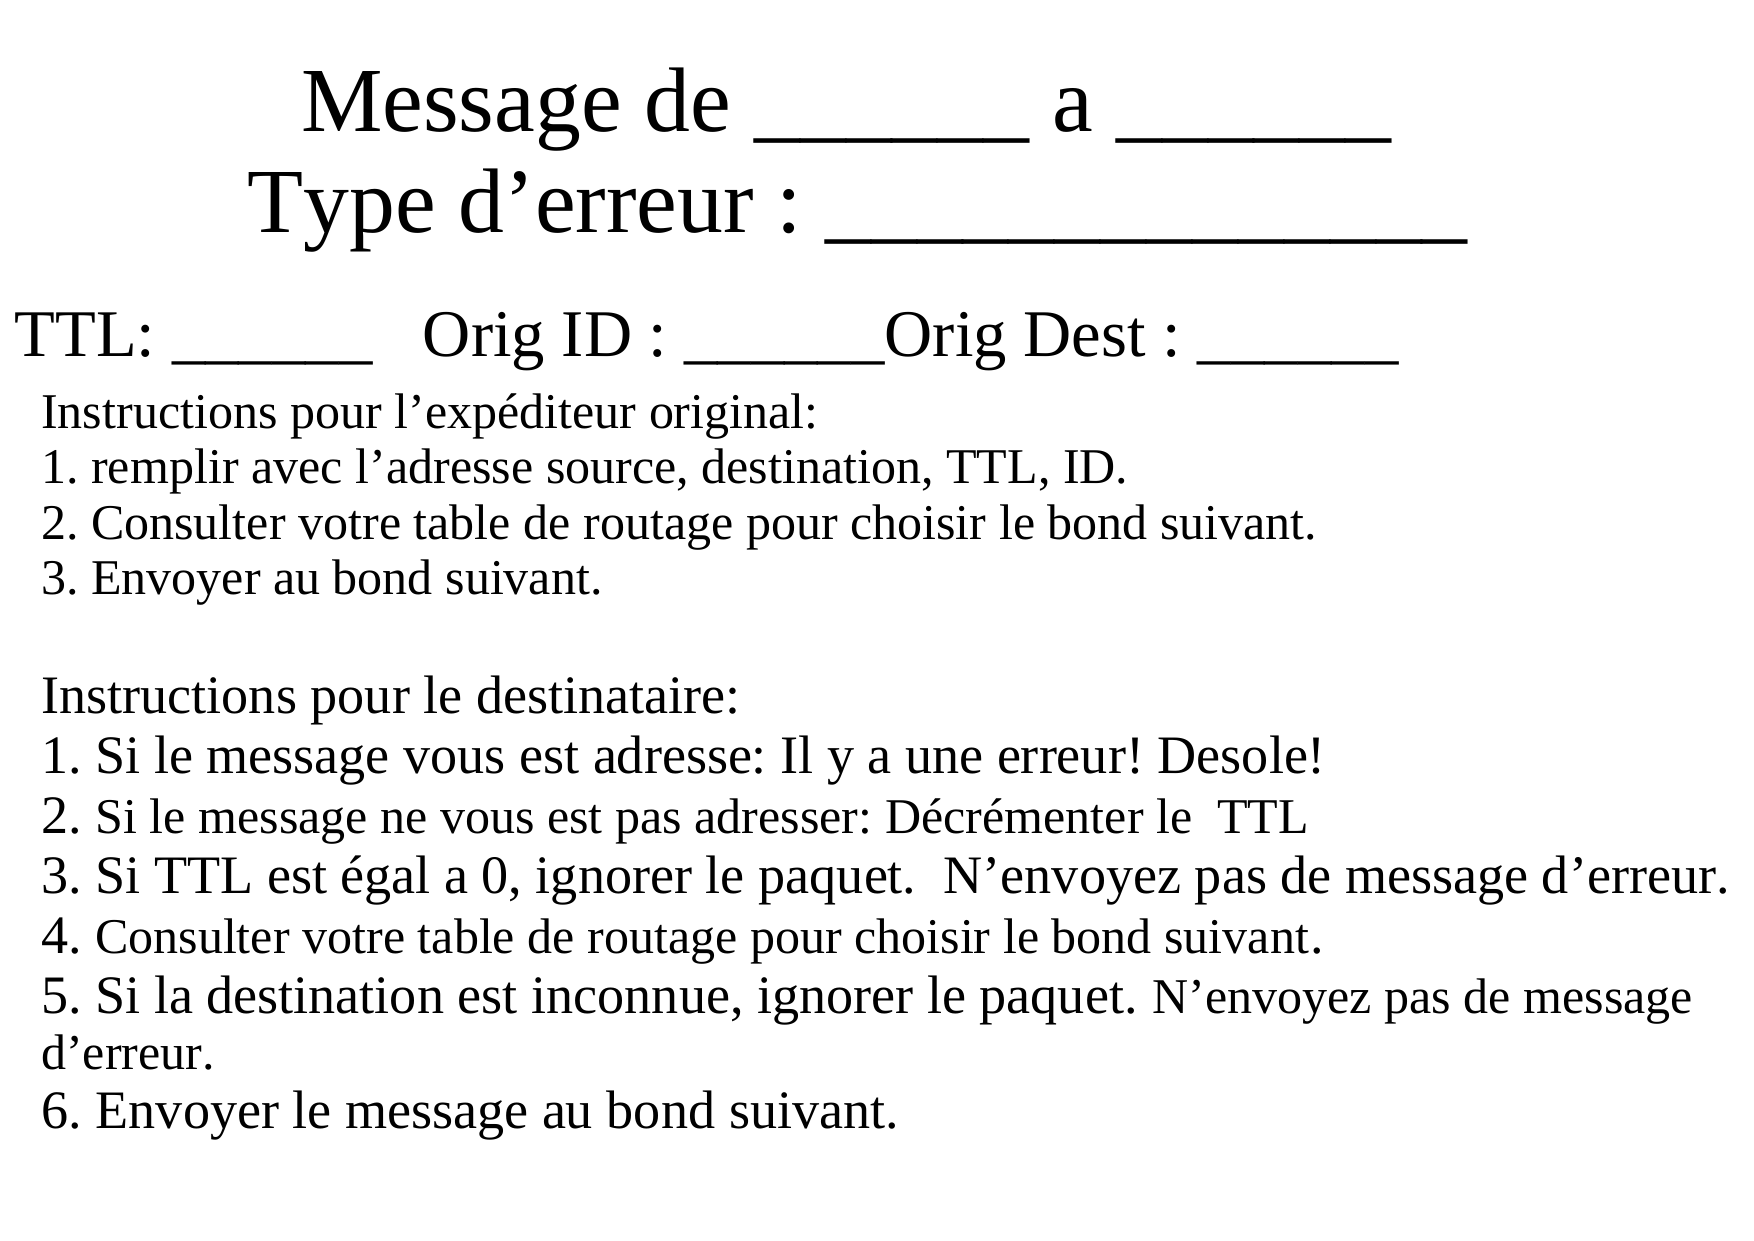

# Message de ______ a ______ Type d’erreur : ______________
TTL: ______ Orig ID : ______Orig Dest : ______
Instructions pour l’expéditeur original:
1. remplir avec l’adresse source, destination, TTL, ID.
2. Consulter votre table de routage pour choisir le bond suivant.
3. Envoyer au bond suivant.
Instructions pour le destinataire:
1. Si le message vous est adresse: Il y a une erreur! Desole!
2. Si le message ne vous est pas adresser: Décrémenter le TTL
3. Si TTL est égal a 0, ignorer le paquet. N’envoyez pas de message d’erreur.
4. Consulter votre table de routage pour choisir le bond suivant.
5. Si la destination est inconnue, ignorer le paquet. N’envoyez pas de message d’erreur.
6. Envoyer le message au bond suivant.